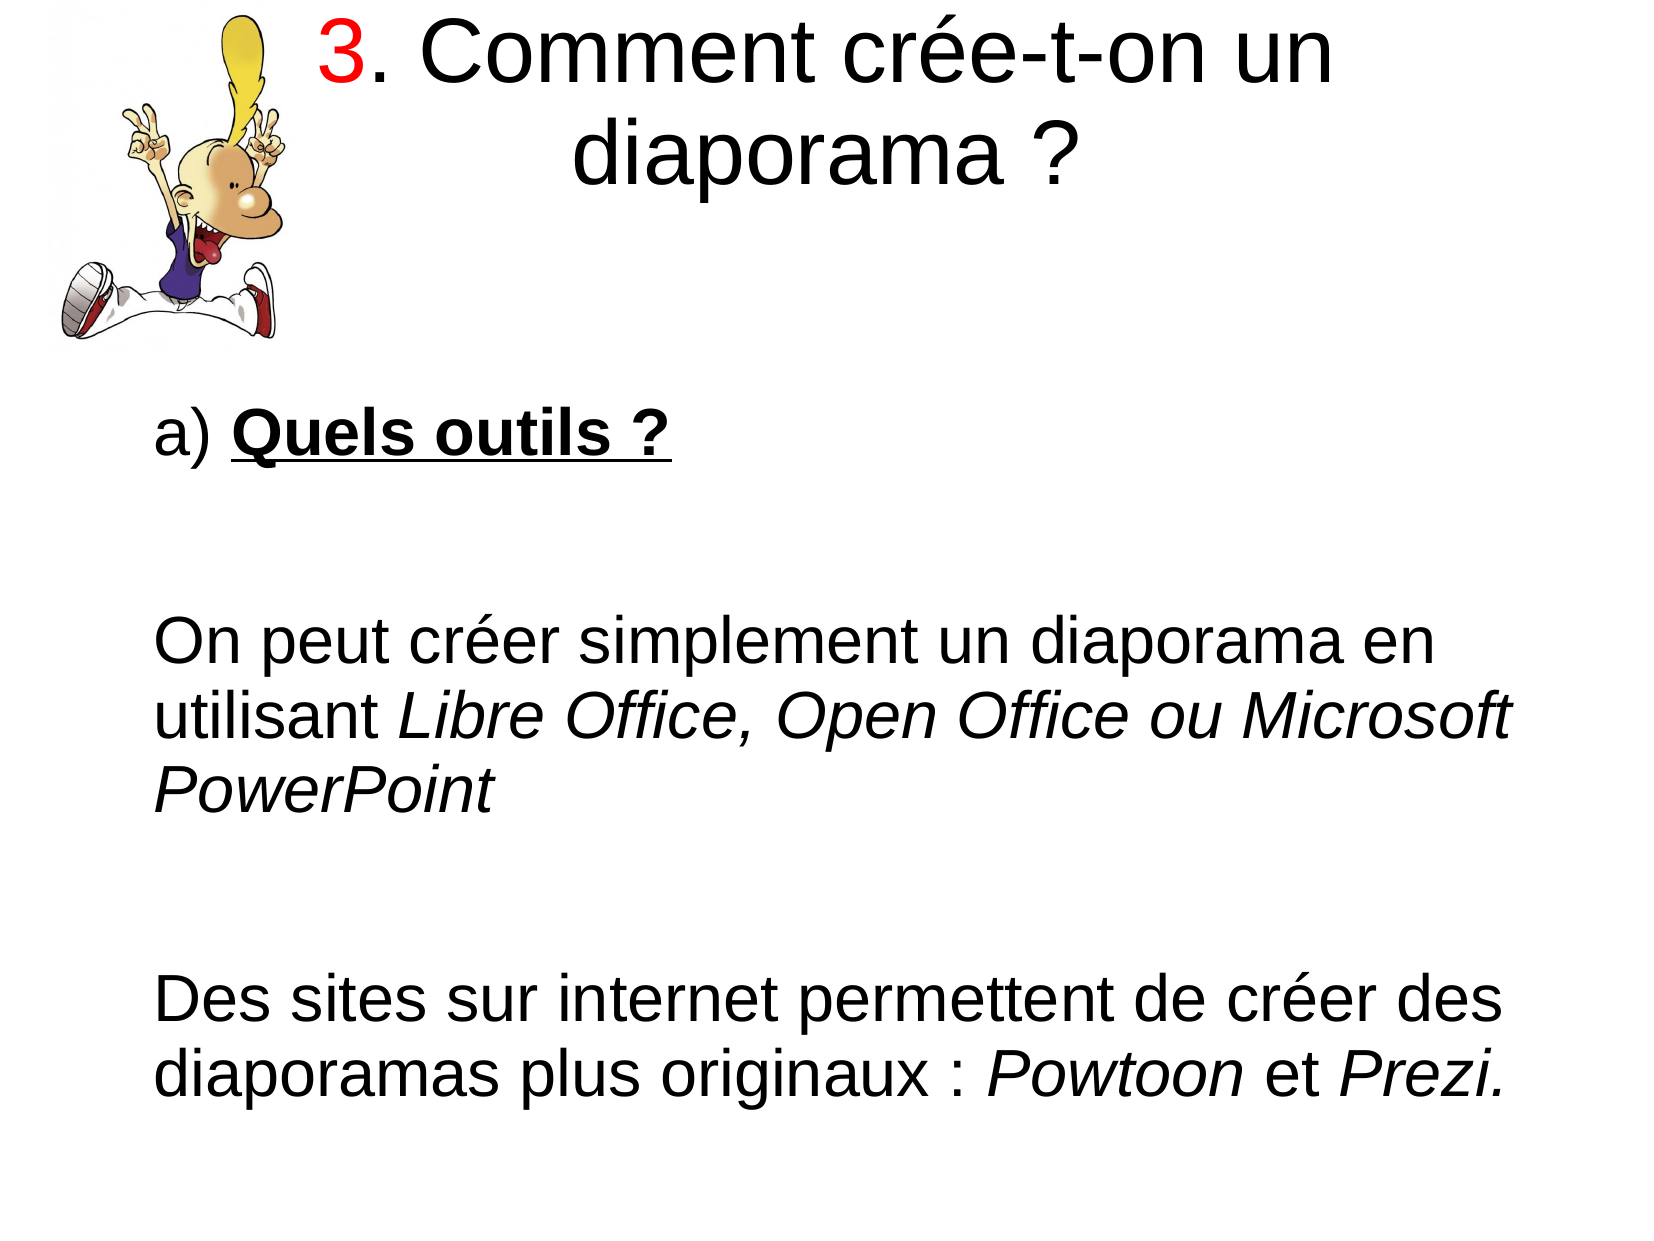

# 3. Comment crée-t-on un diaporama ?
a) Quels outils ?
On peut créer simplement un diaporama en utilisant Libre Office, Open Office ou Microsoft PowerPoint
Des sites sur internet permettent de créer des diaporamas plus originaux : Powtoon et Prezi.